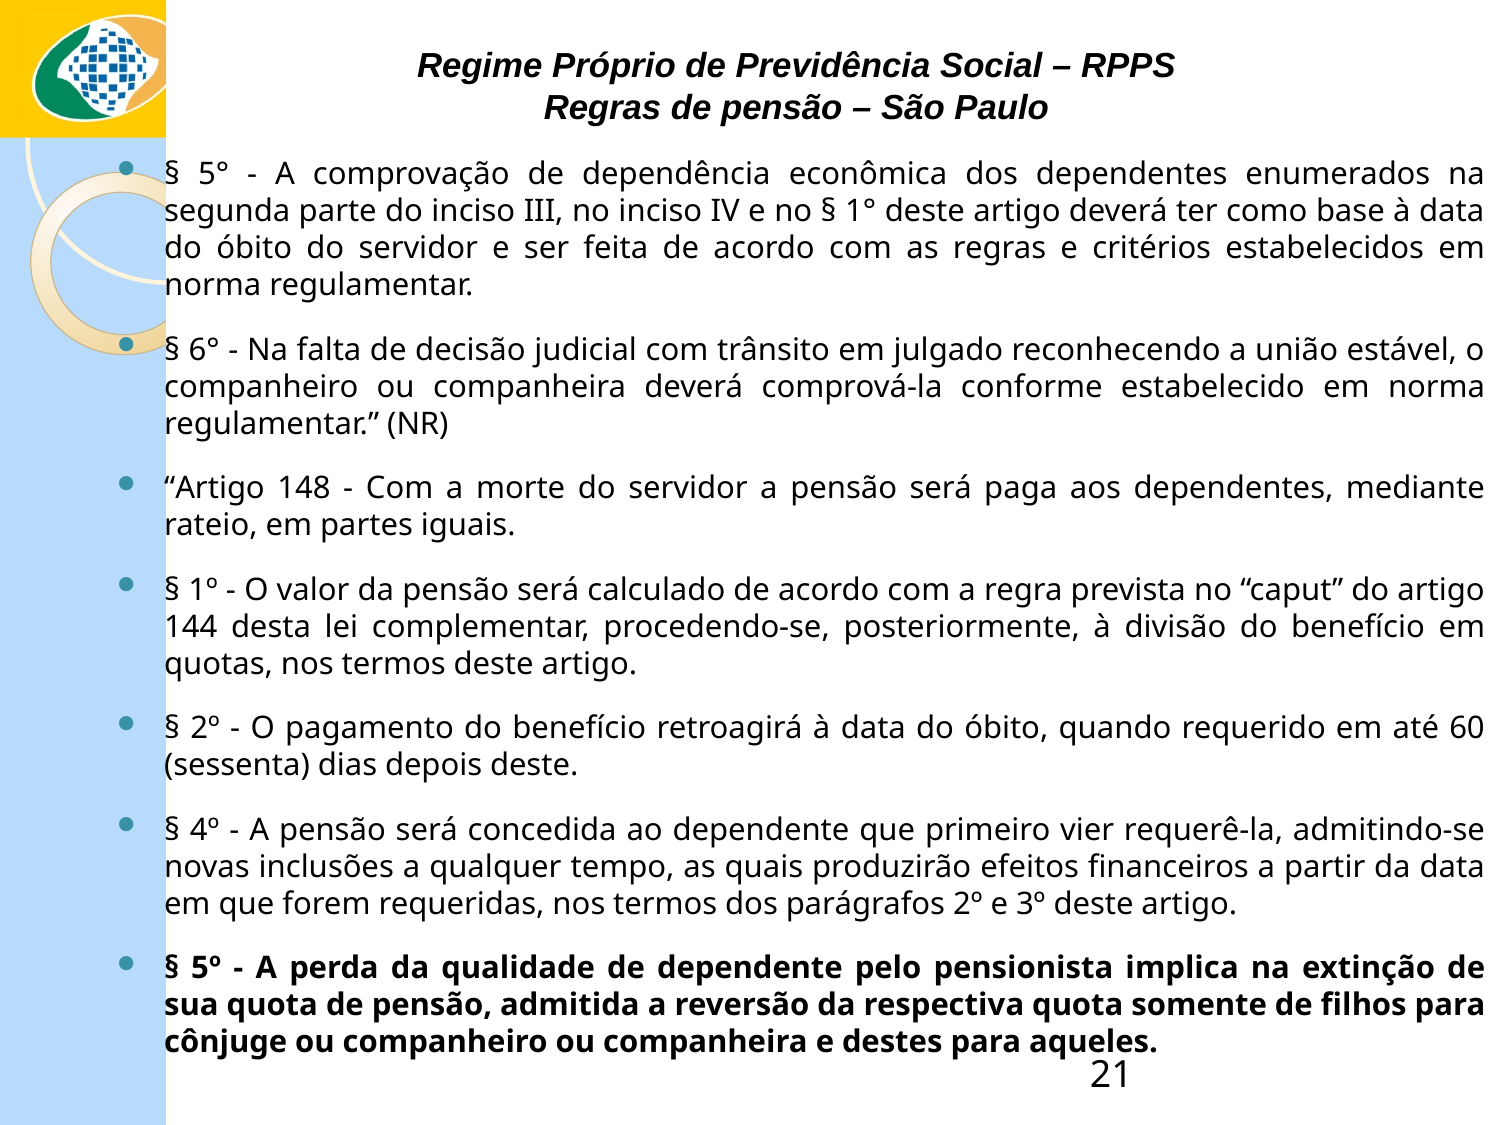

#
Regime Próprio de Previdência Social – RPPS
Regras de pensão – São Paulo
§ 5° - A comprovação de dependência econômica dos dependentes enumerados na segunda parte do inciso III, no inciso IV e no § 1° deste artigo deverá ter como base à data do óbito do servidor e ser feita de acordo com as regras e critérios estabelecidos em norma regulamentar.
§ 6° - Na falta de decisão judicial com trânsito em julgado reconhecendo a união estável, o companheiro ou companheira deverá comprová-la conforme estabelecido em norma regulamentar.” (NR)
“Artigo 148 - Com a morte do servidor a pensão será paga aos dependentes, mediante rateio, em partes iguais.
§ 1º - O valor da pensão será calculado de acordo com a regra prevista no “caput” do artigo 144 desta lei complementar, procedendo-se, posteriormente, à divisão do benefício em quotas, nos termos deste artigo.
§ 2º - O pagamento do benefício retroagirá à data do óbito, quando requerido em até 60 (sessenta) dias depois deste.
§ 4º - A pensão será concedida ao dependente que primeiro vier requerê-la, admitindo-se novas inclusões a qualquer tempo, as quais produzirão efeitos financeiros a partir da data em que forem requeridas, nos termos dos parágrafos 2º e 3º deste artigo.
§ 5º - A perda da qualidade de dependente pelo pensionista implica na extinção de sua quota de pensão, admitida a reversão da respectiva quota somente de filhos para cônjuge ou companheiro ou companheira e destes para aqueles.